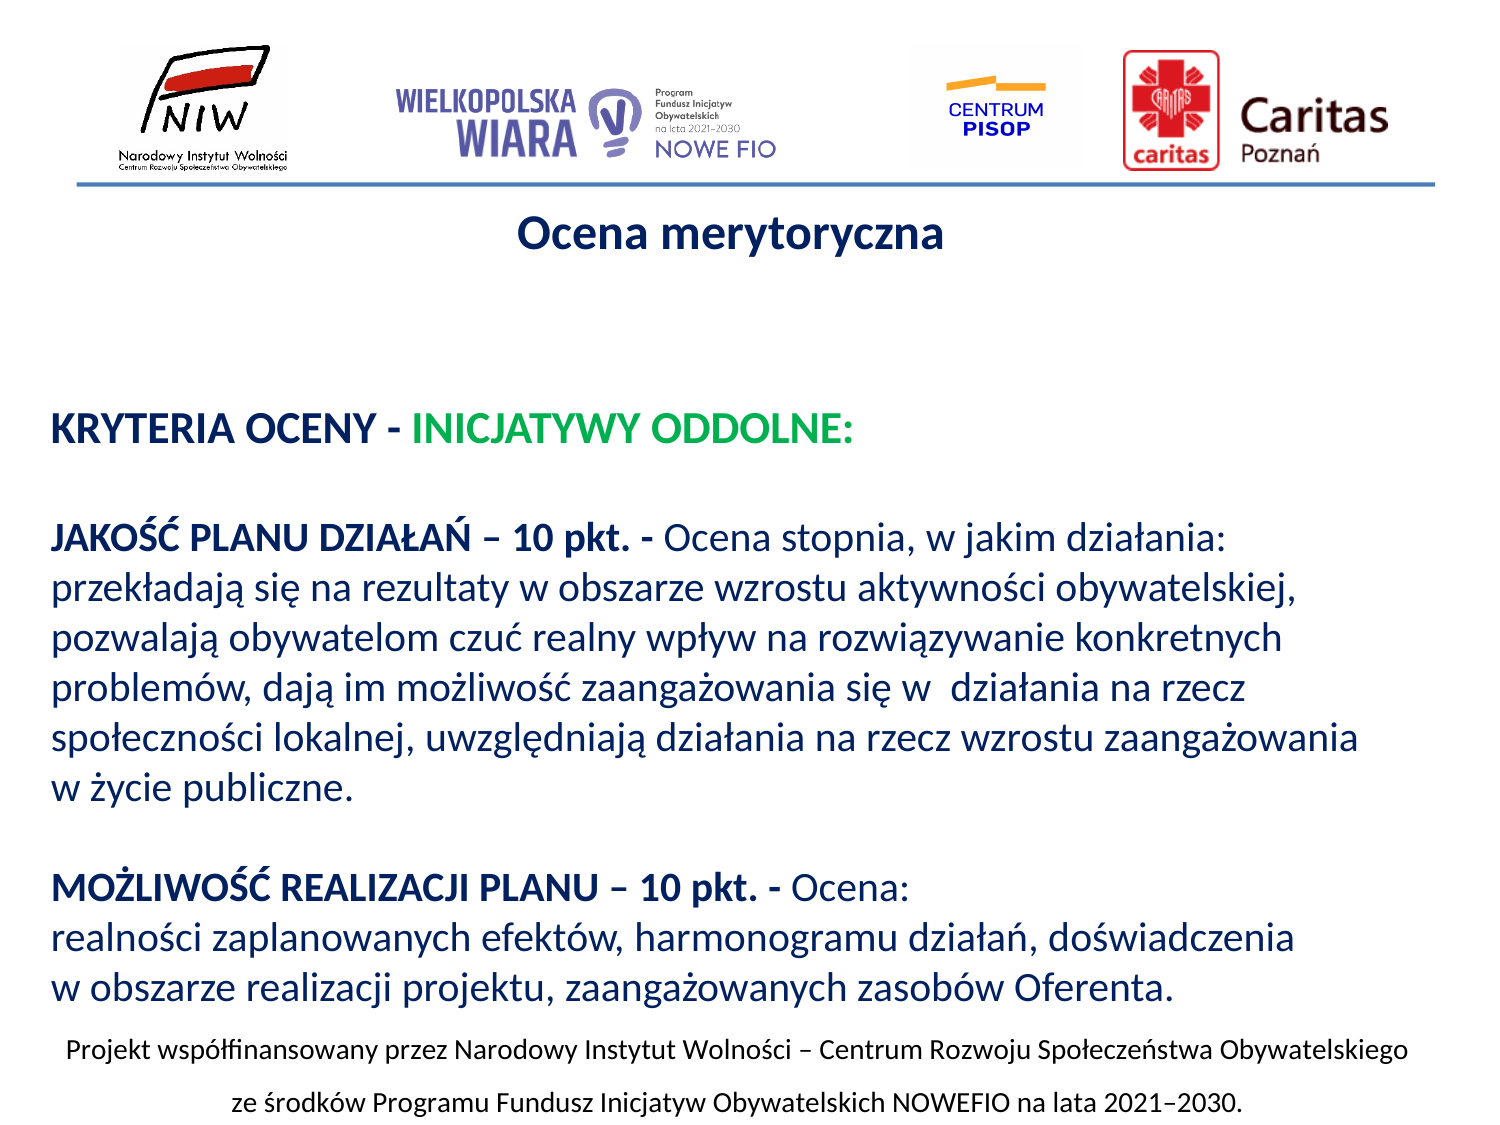

Ocena merytoryczna
# KRYTERIA OCENY - INICJATYWY ODDOLNE:
JAKOŚĆ PLANU DZIAŁAŃ – 10 pkt. - Ocena stopnia, w jakim działania:
przekładają się na rezultaty w obszarze wzrostu aktywności obywatelskiej,
pozwalają obywatelom czuć realny wpływ na rozwiązywanie konkretnych
problemów, dają im możliwość zaangażowania się w  działania na rzecz
społeczności lokalnej, uwzględniają działania na rzecz wzrostu zaangażowania
w życie publiczne.
MOŻLIWOŚĆ REALIZACJI PLANU – 10 pkt. - Ocena:
realności zaplanowanych efektów, harmonogramu działań, doświadczenia
w obszarze realizacji projektu, zaangażowanych zasobów Oferenta.